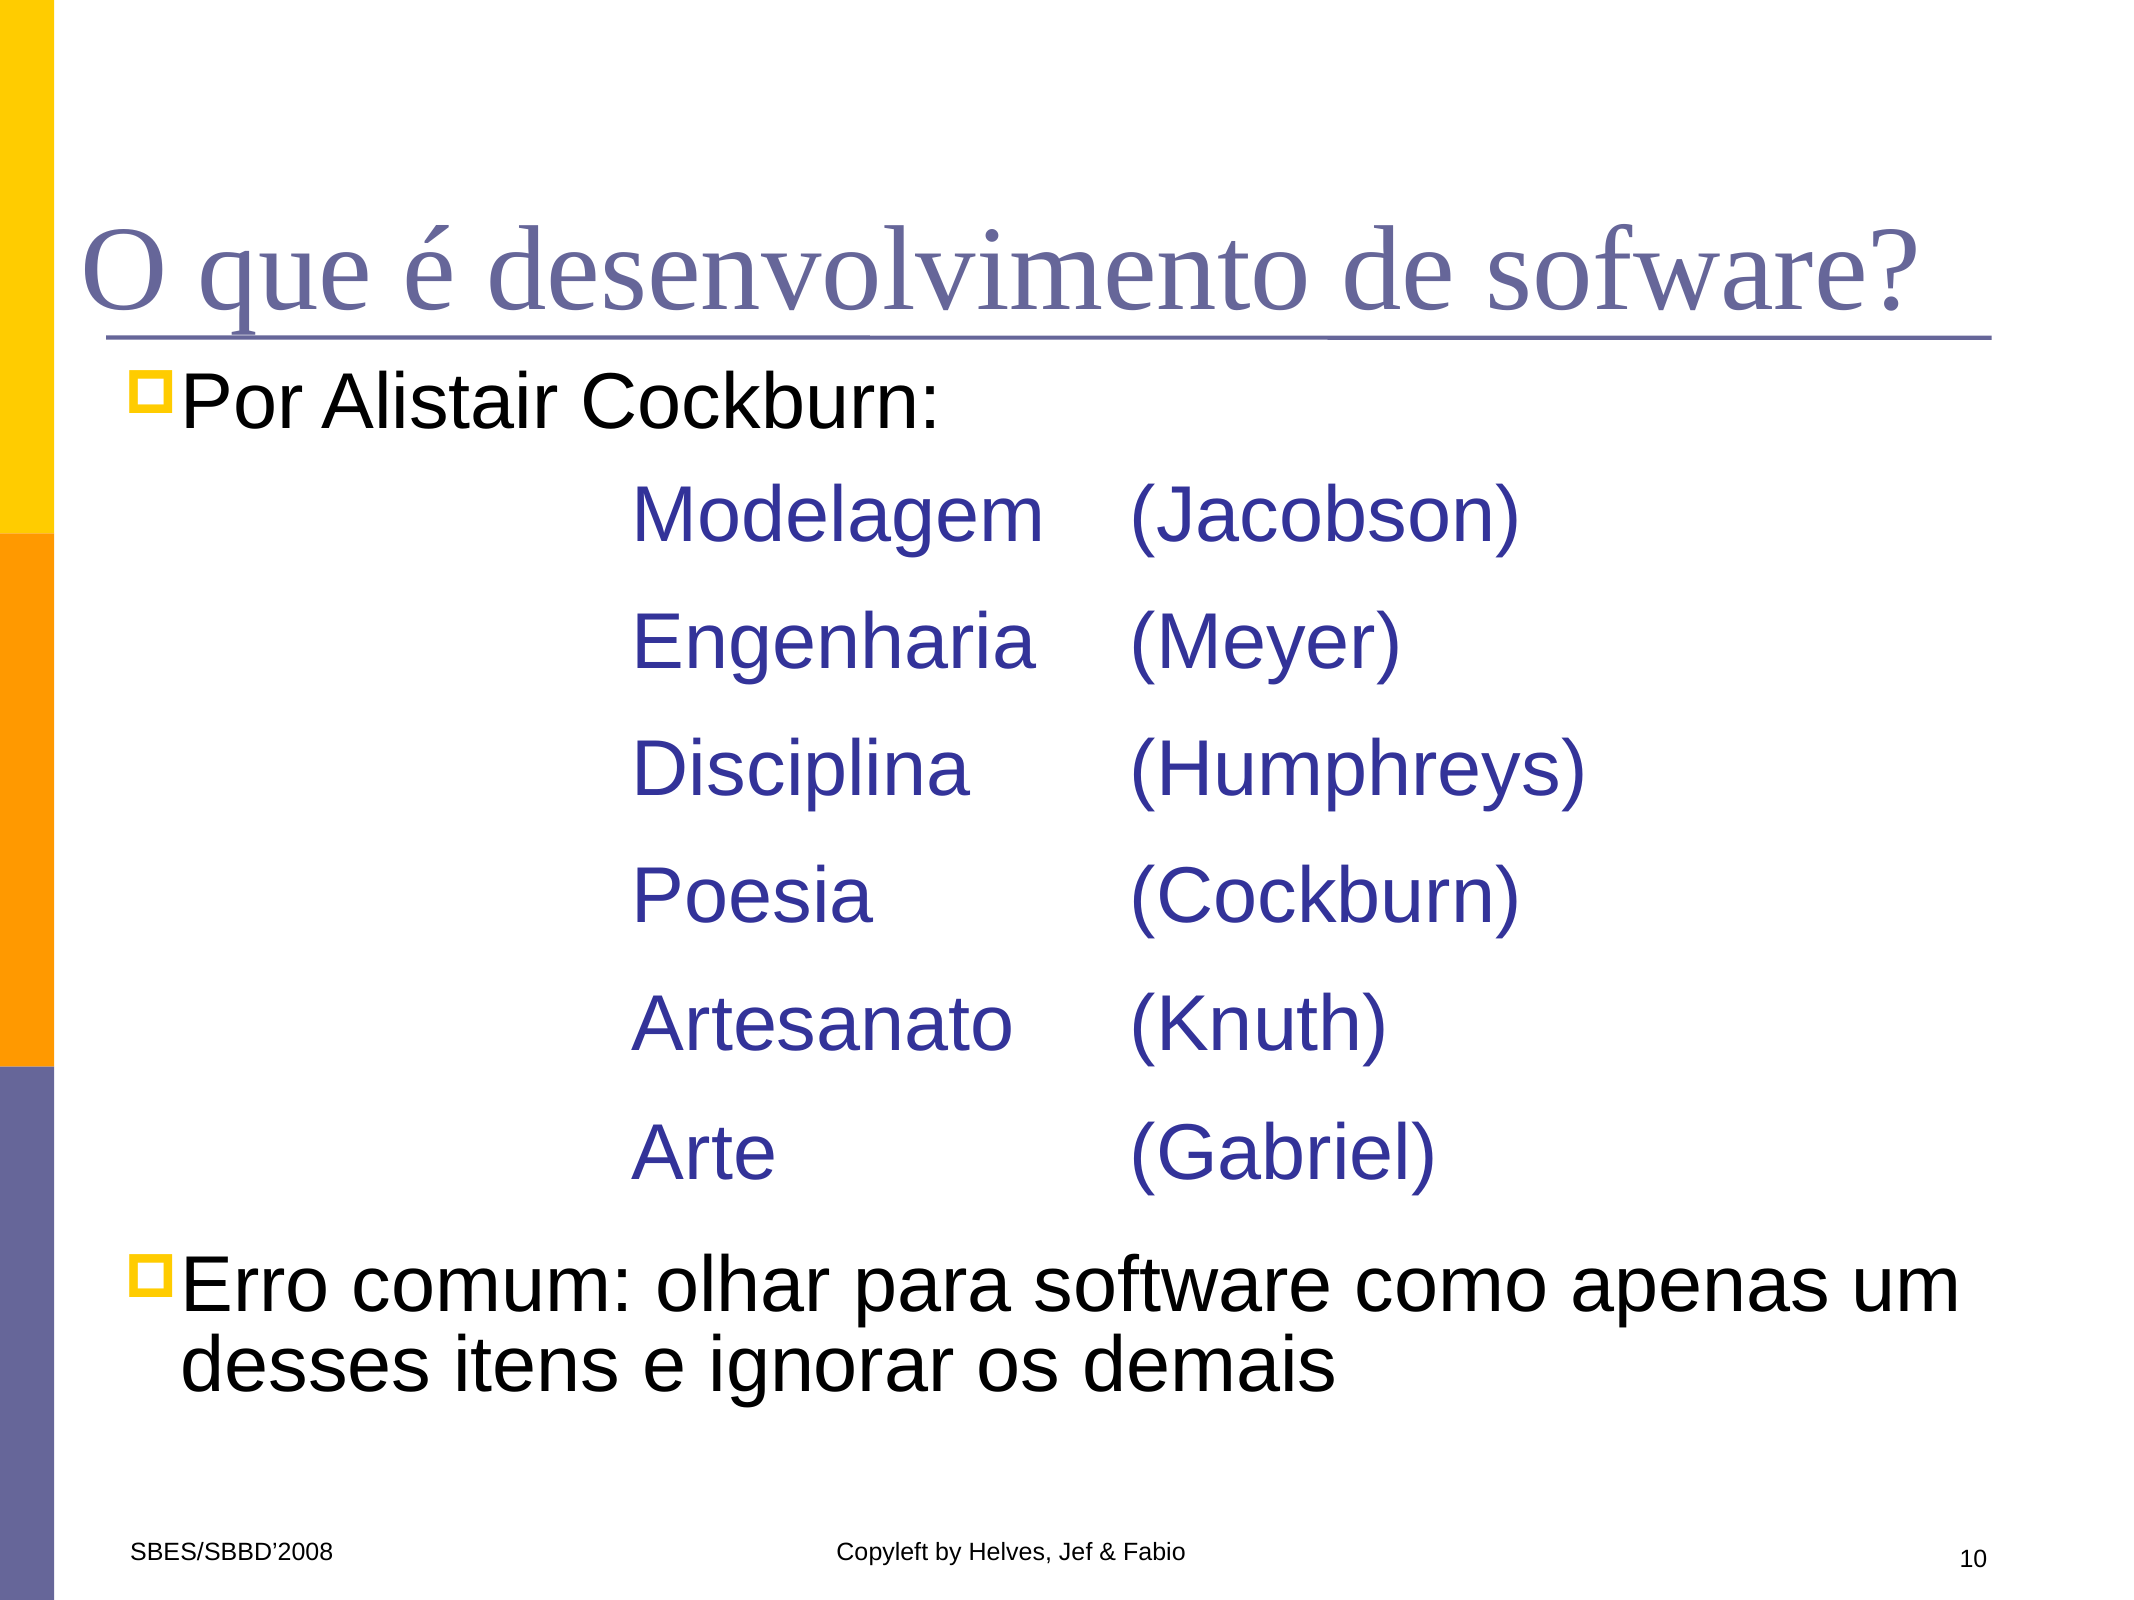

# O que é desenvolvimento de sofware?
Por Alistair Cockburn:
Erro comum: olhar para software como apenas um desses itens e ignorar os demais
Modelagem
(Jacobson)‏
Engenharia
(Meyer)‏
Disciplina
(Humphreys)‏
Poesia
(Cockburn)‏
Artesanato
(Knuth)‏
Arte
(Gabriel)‏
SBES/SBBD’2008
Copyleft by Helves, Jef & Fabio
10